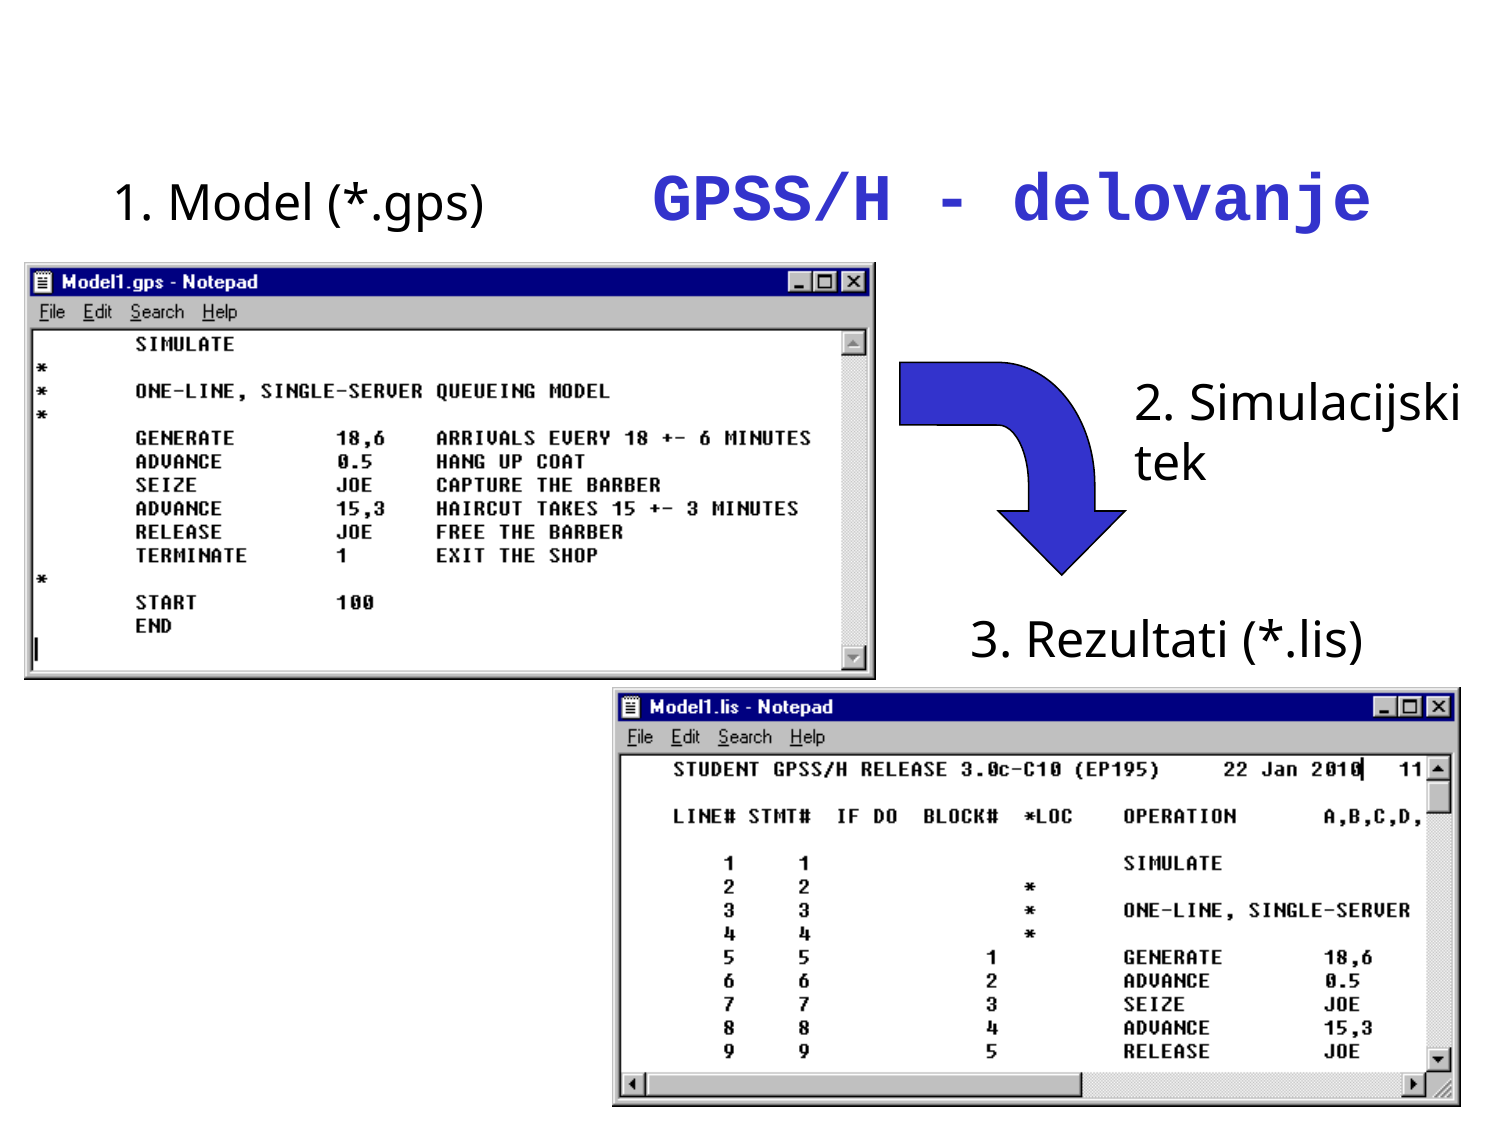

# GPSS/H - delovanje
1. Model (*.gps)
2. Simulacijski
tek
3. Rezultati (*.lis)